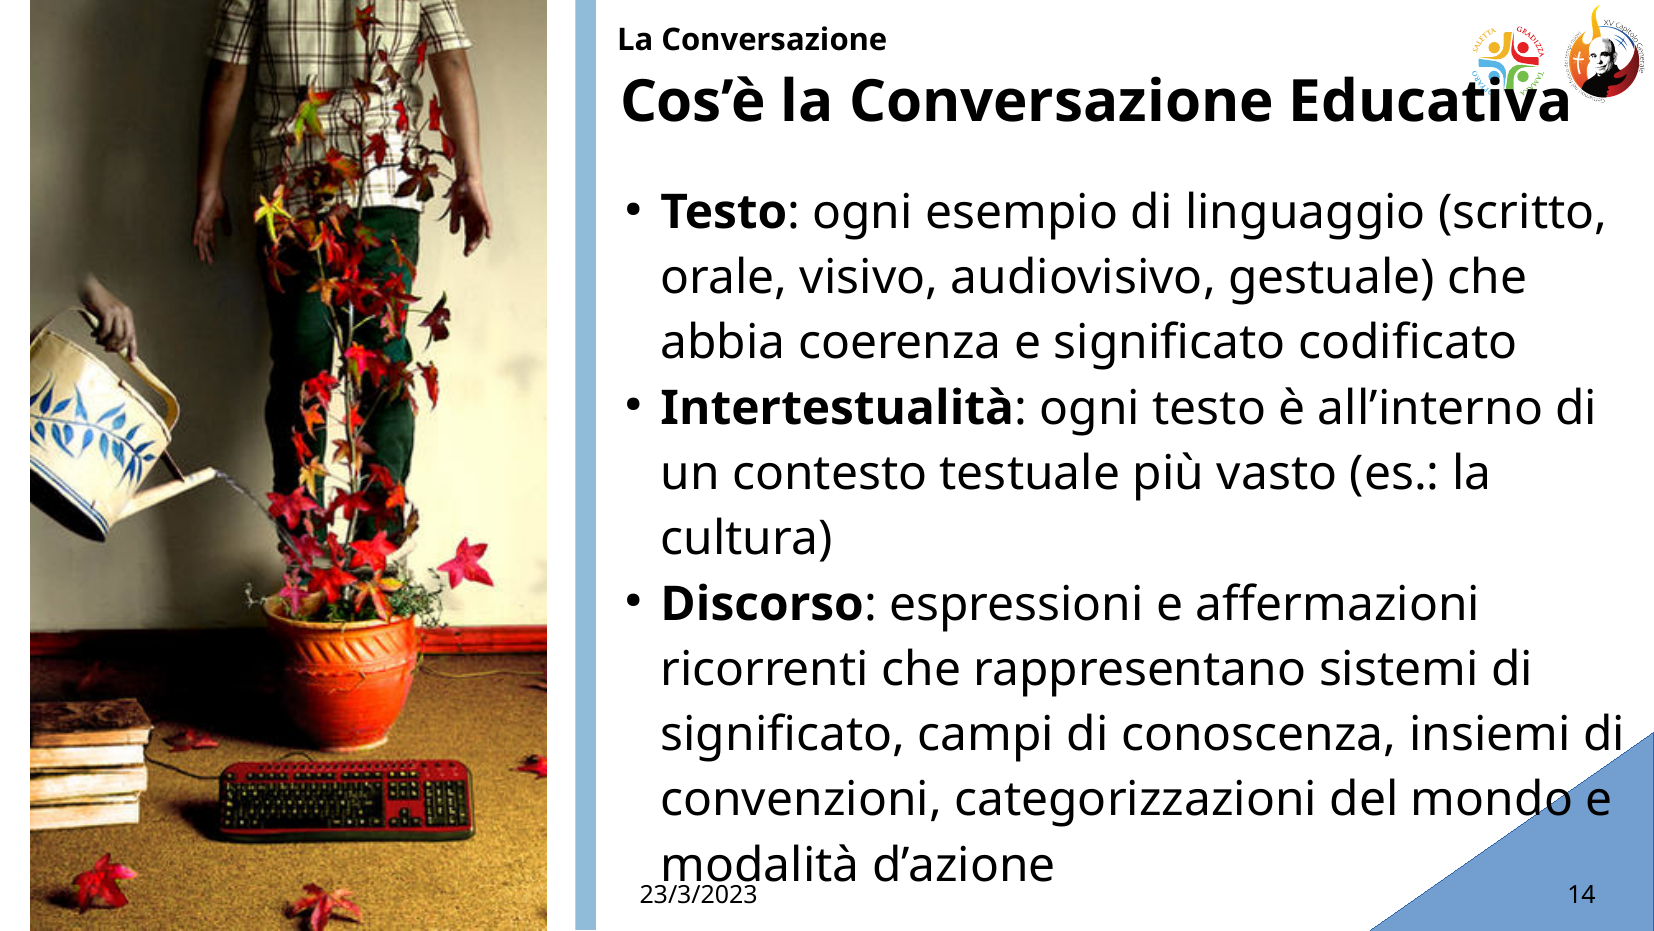

La Conversazione
Cos’è la Conversazione Educativa
# Testo: ogni esempio di linguaggio (scritto, orale, visivo, audiovisivo, gestuale) che abbia coerenza e significato codificato
Intertestualità: ogni testo è all’interno di un contesto testuale più vasto (es.: la cultura)
Discorso: espressioni e affermazioni ricorrenti che rappresentano sistemi di significato, campi di conoscenza, insiemi di convenzioni, categorizzazioni del mondo e modalità d’azione